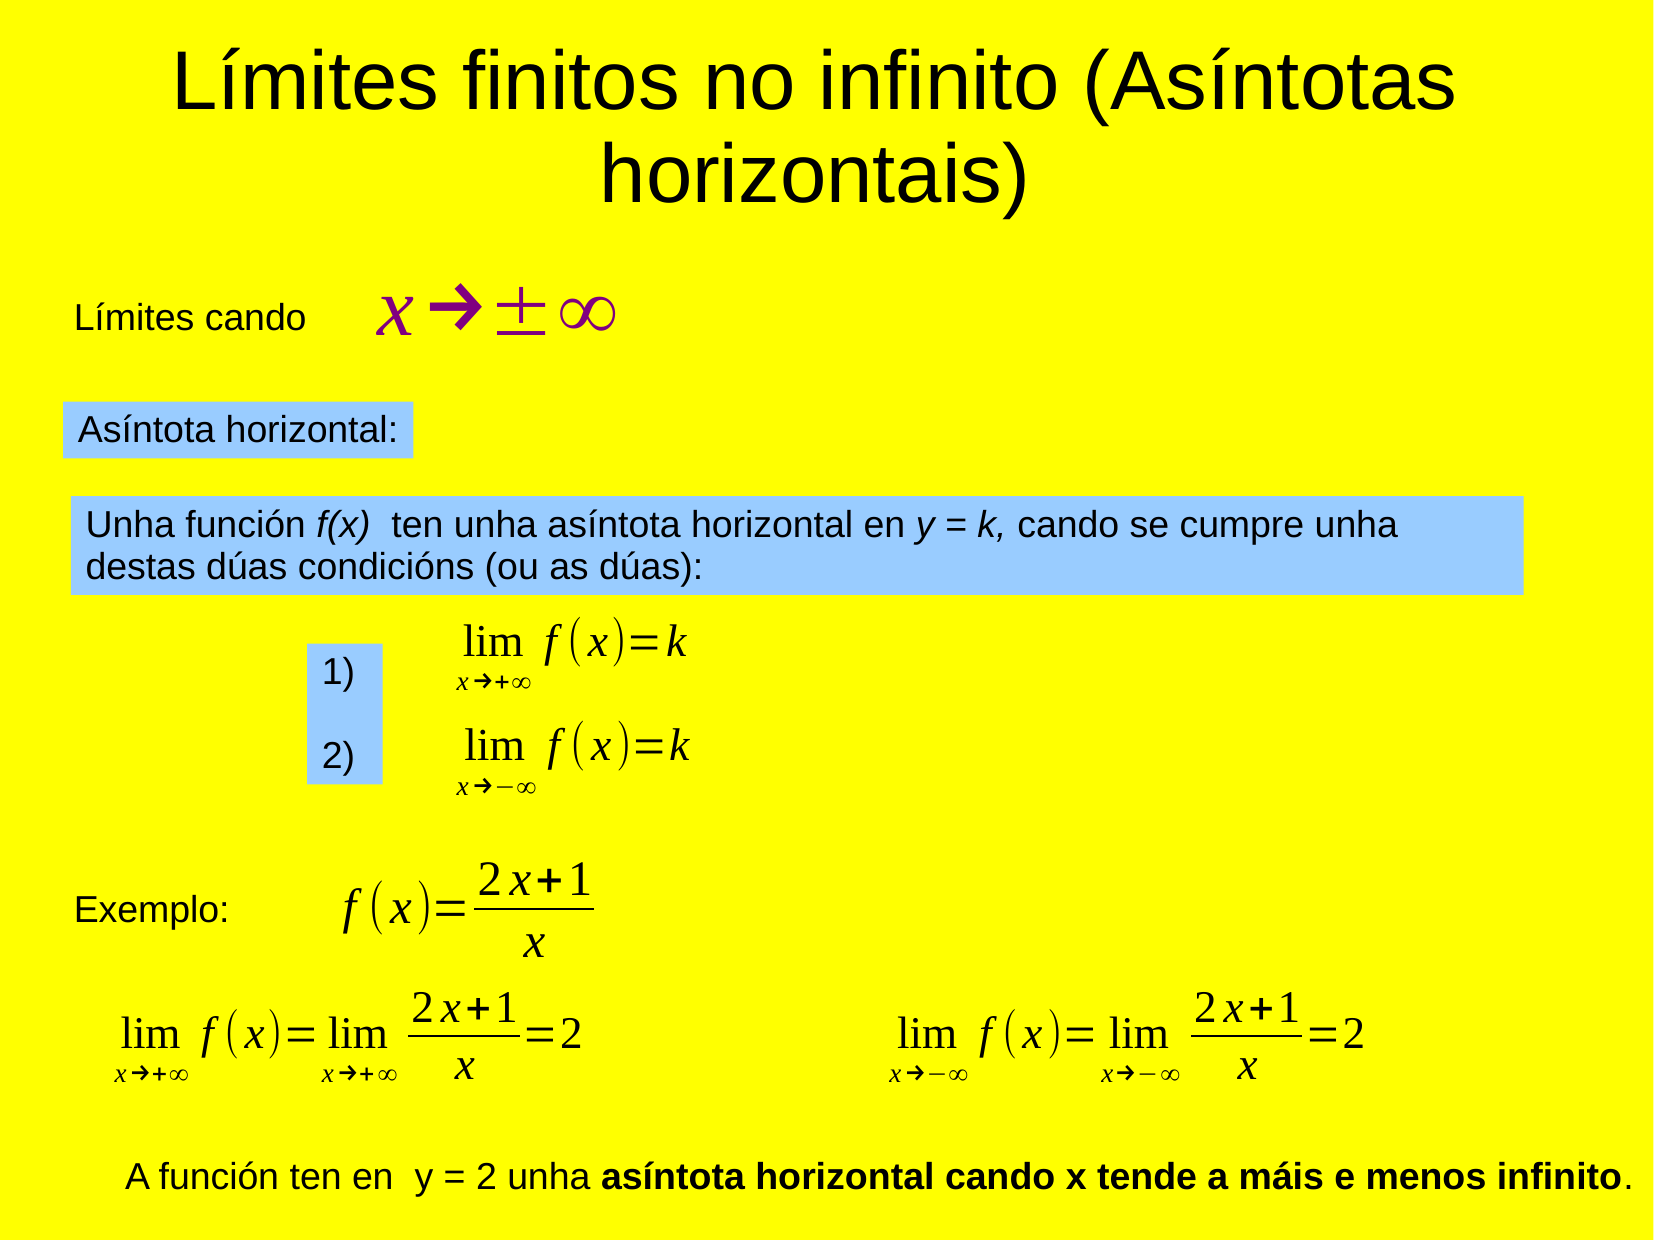

# Límites finitos no infinito (Asíntotas horizontais)
Límites cando
Asíntota horizontal:
Unha función f(x) ten unha asíntota horizontal en y = k, cando se cumpre unha destas dúas condicións (ou as dúas):
Exemplo:
A función ten en y = 2 unha asíntota horizontal cando x tende a máis e menos infinito.